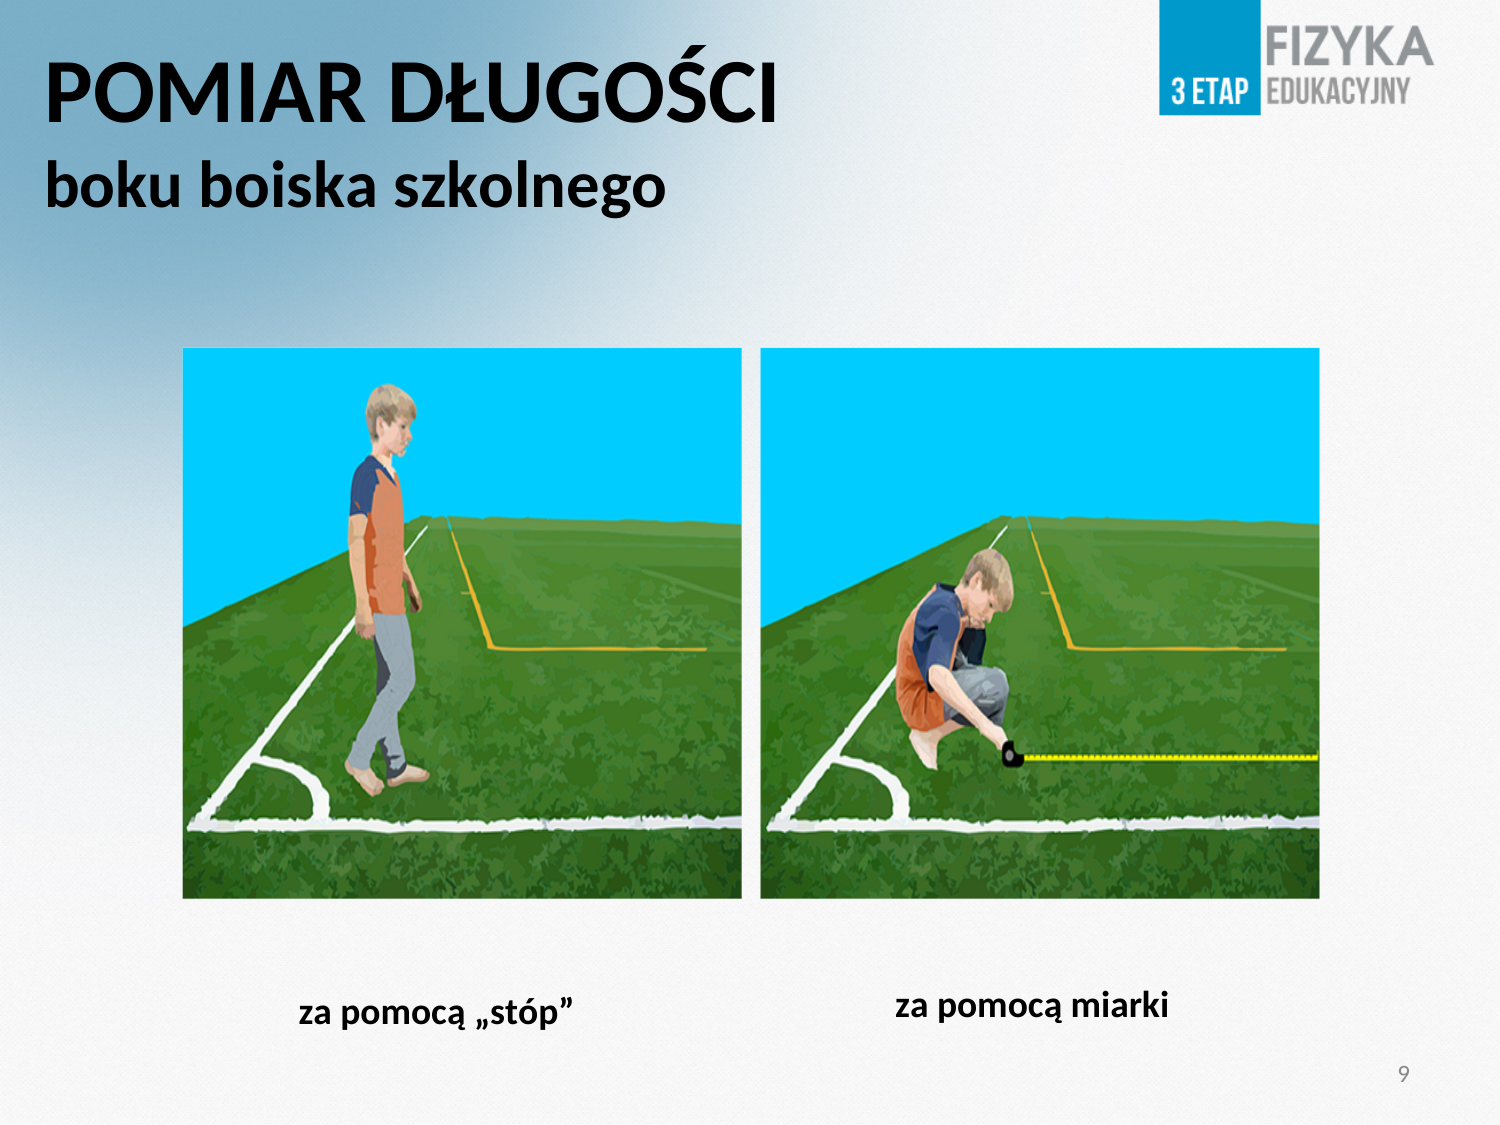

POMIAR DŁUGOŚCI
boku boiska szkolnego
za pomocą „stóp”
za pomocą miarki